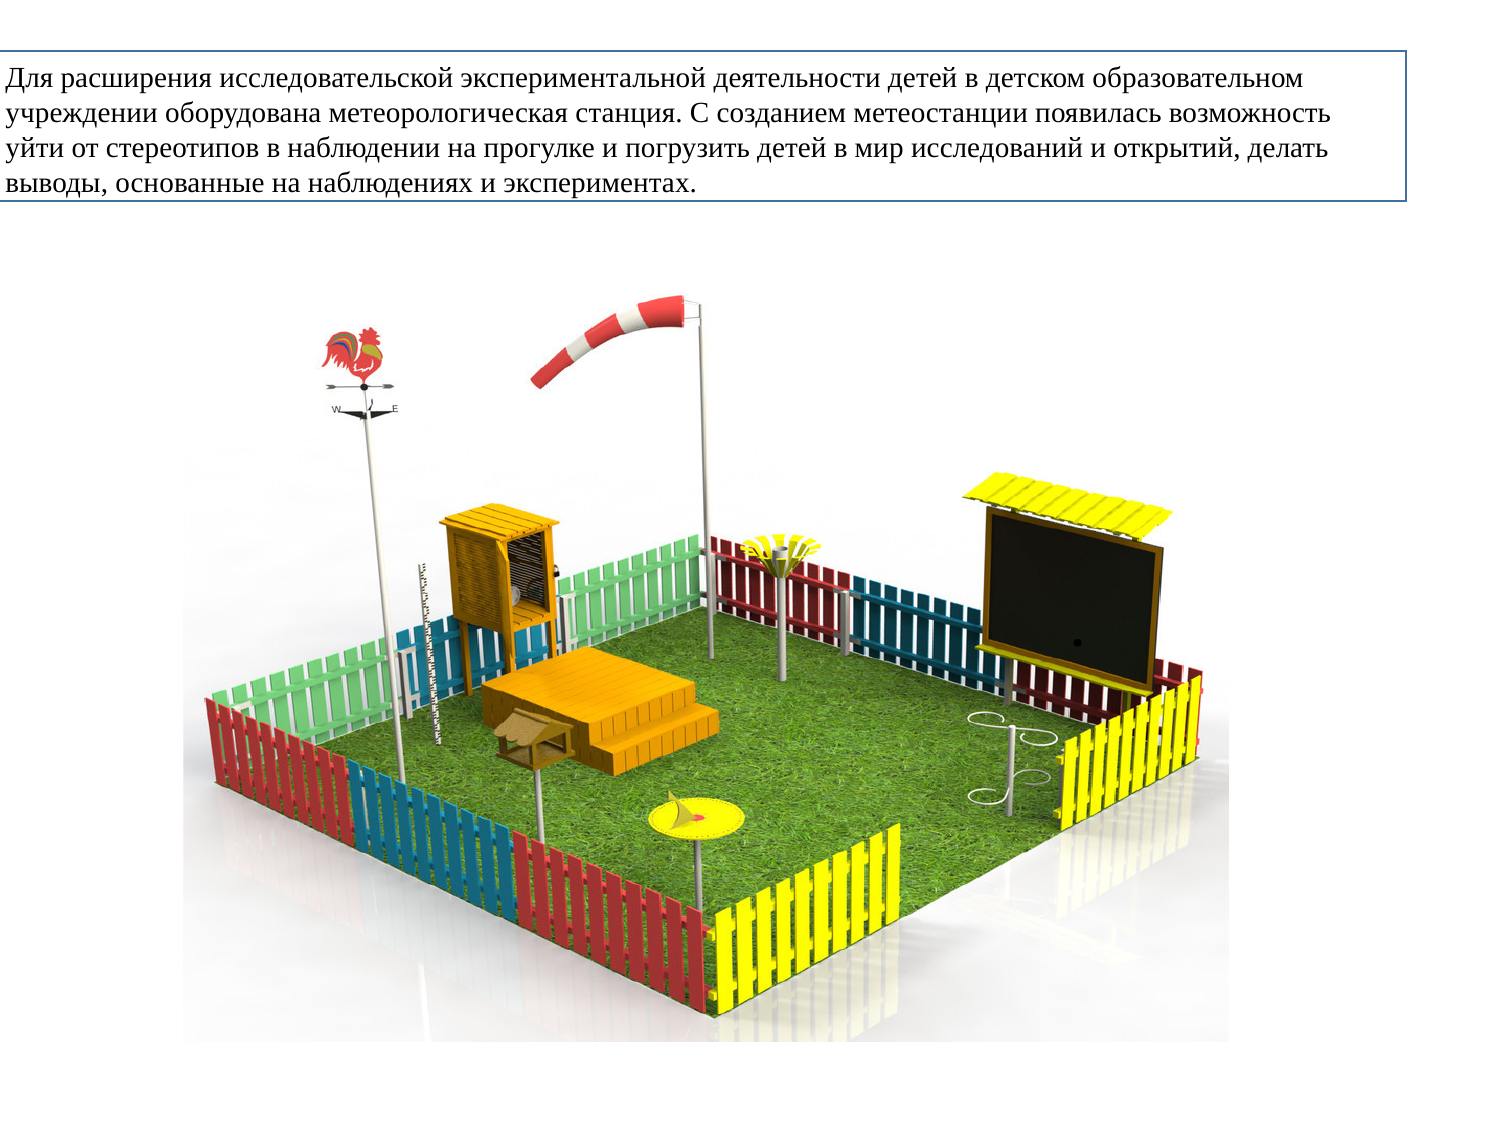

Для расширения исследовательской экспериментальной деятельности детей в детском образовательном учреждении оборудована метеорологическая станция. С созданием метеостанции появилась возможность уйти от стереотипов в наблюдении на прогулке и погрузить детей в мир исследований и открытий, делать выводы, основанные на наблюдениях и экспериментах.
.